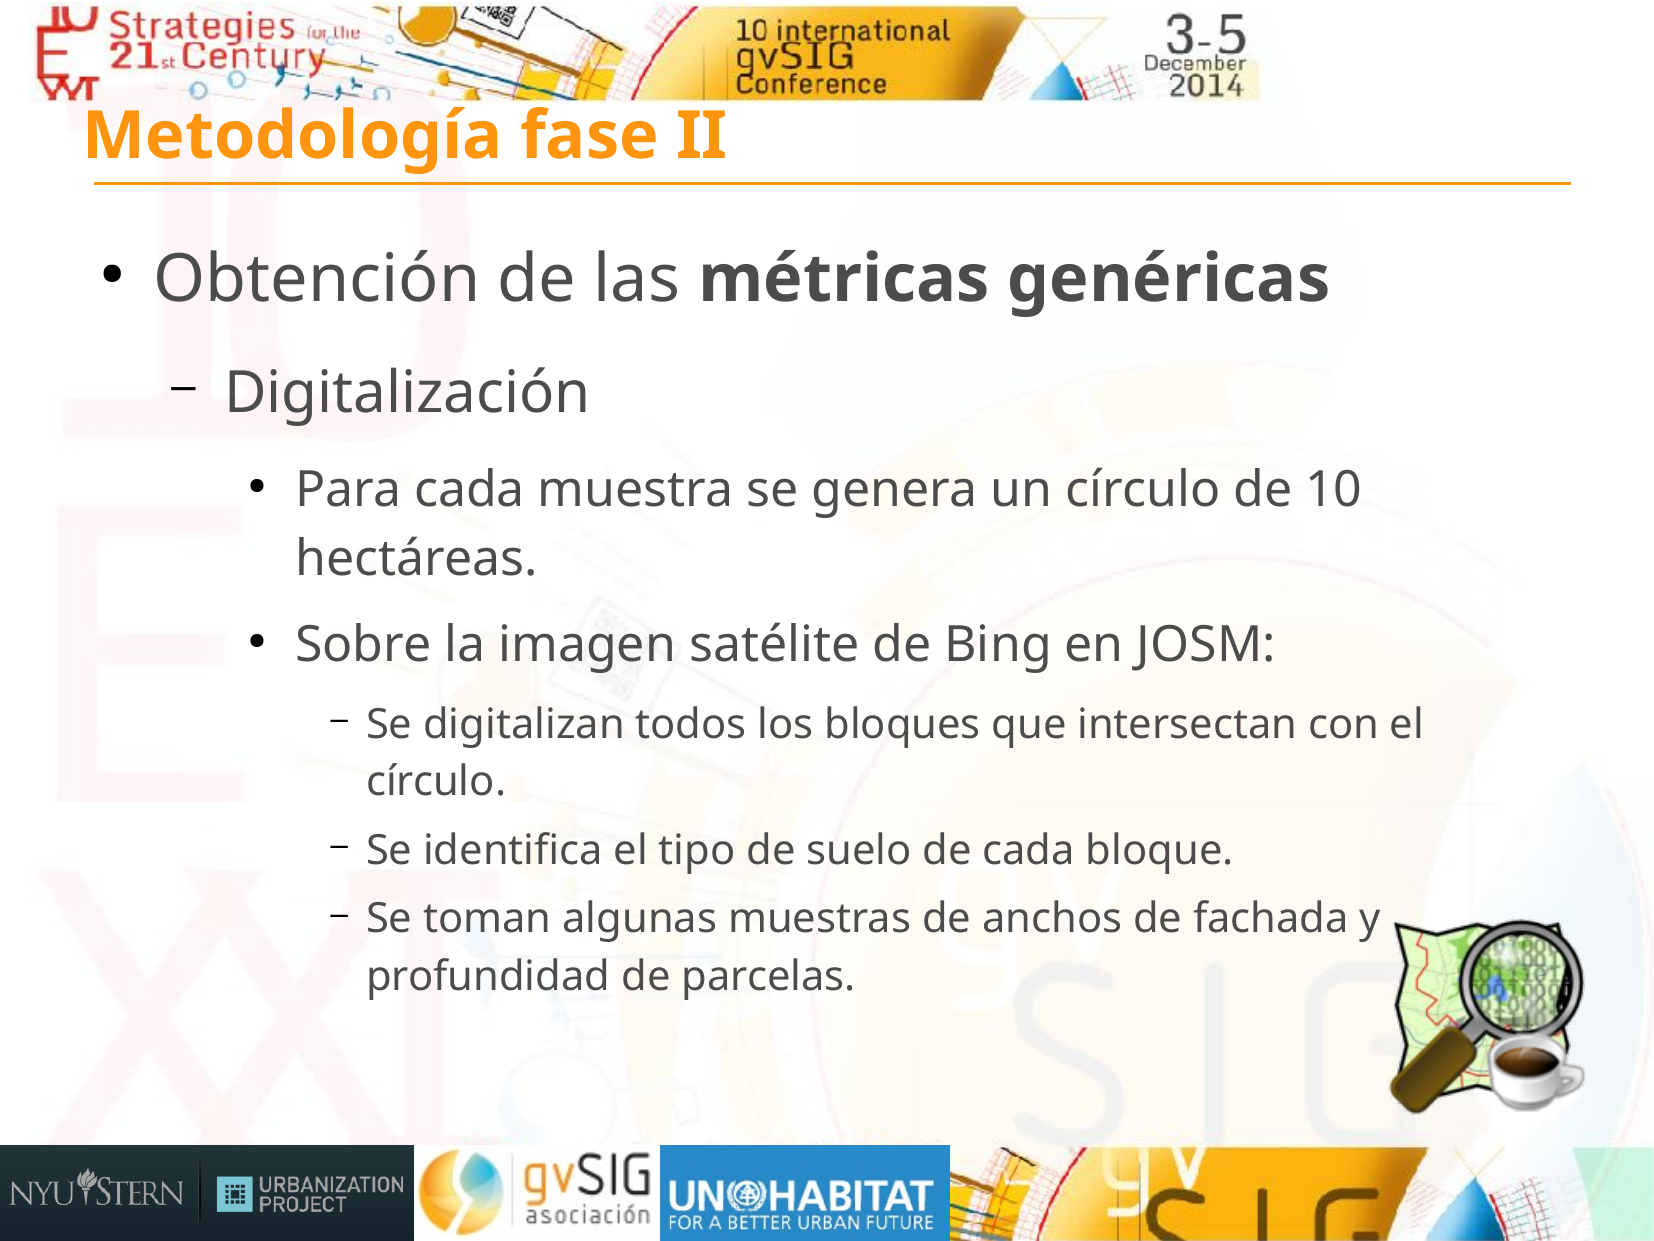

Metodología fase II
# Obtención de las métricas genéricas
Digitalización
Para cada muestra se genera un círculo de 10 hectáreas.
Sobre la imagen satélite de Bing en JOSM:
Se digitalizan todos los bloques que intersectan con el círculo.
Se identifica el tipo de suelo de cada bloque.
Se toman algunas muestras de anchos de fachada y profundidad de parcelas.